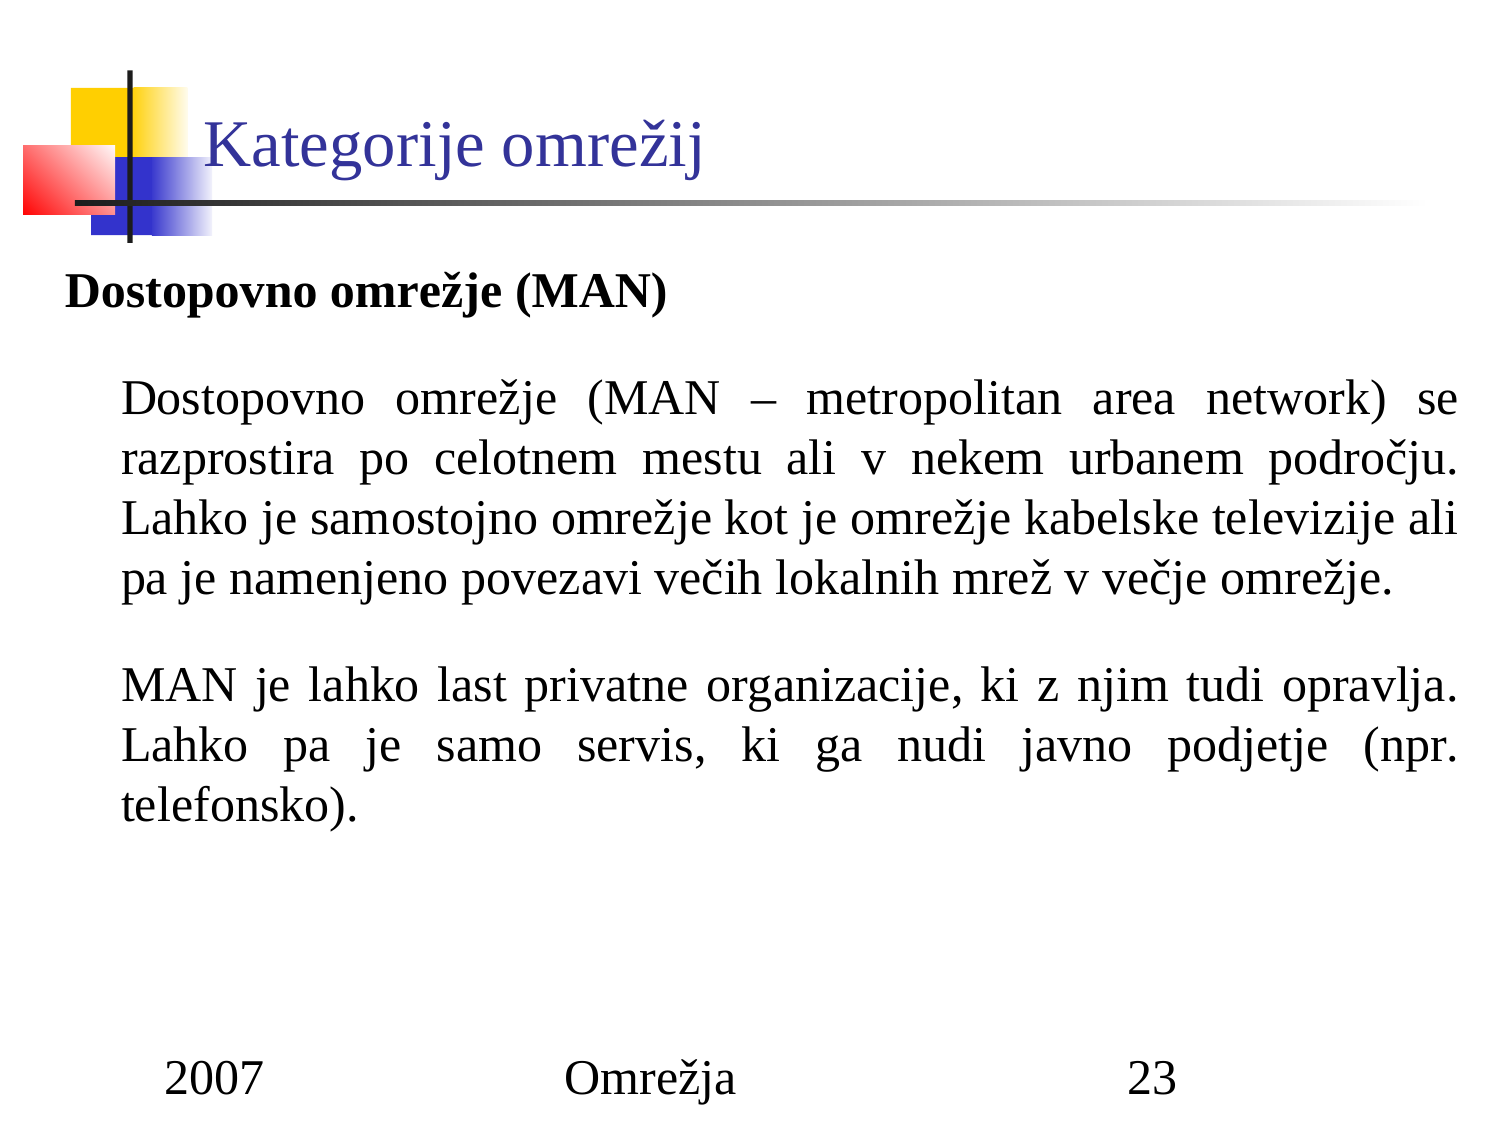

# Kategorije omrežij
Dostopovno omrežje (MAN)
	Dostopovno omrežje (MAN – metropolitan area network) se razprostira po celotnem mestu ali v nekem urbanem področju. Lahko je samostojno omrežje kot je omrežje kabelske televizije ali pa je namenjeno povezavi večih lokalnih mrež v večje omrežje.
	MAN je lahko last privatne organizacije, ki z njim tudi opravlja. Lahko pa je samo servis, ki ga nudi javno podjetje (npr. telefonsko).
2007
Omrežja
23